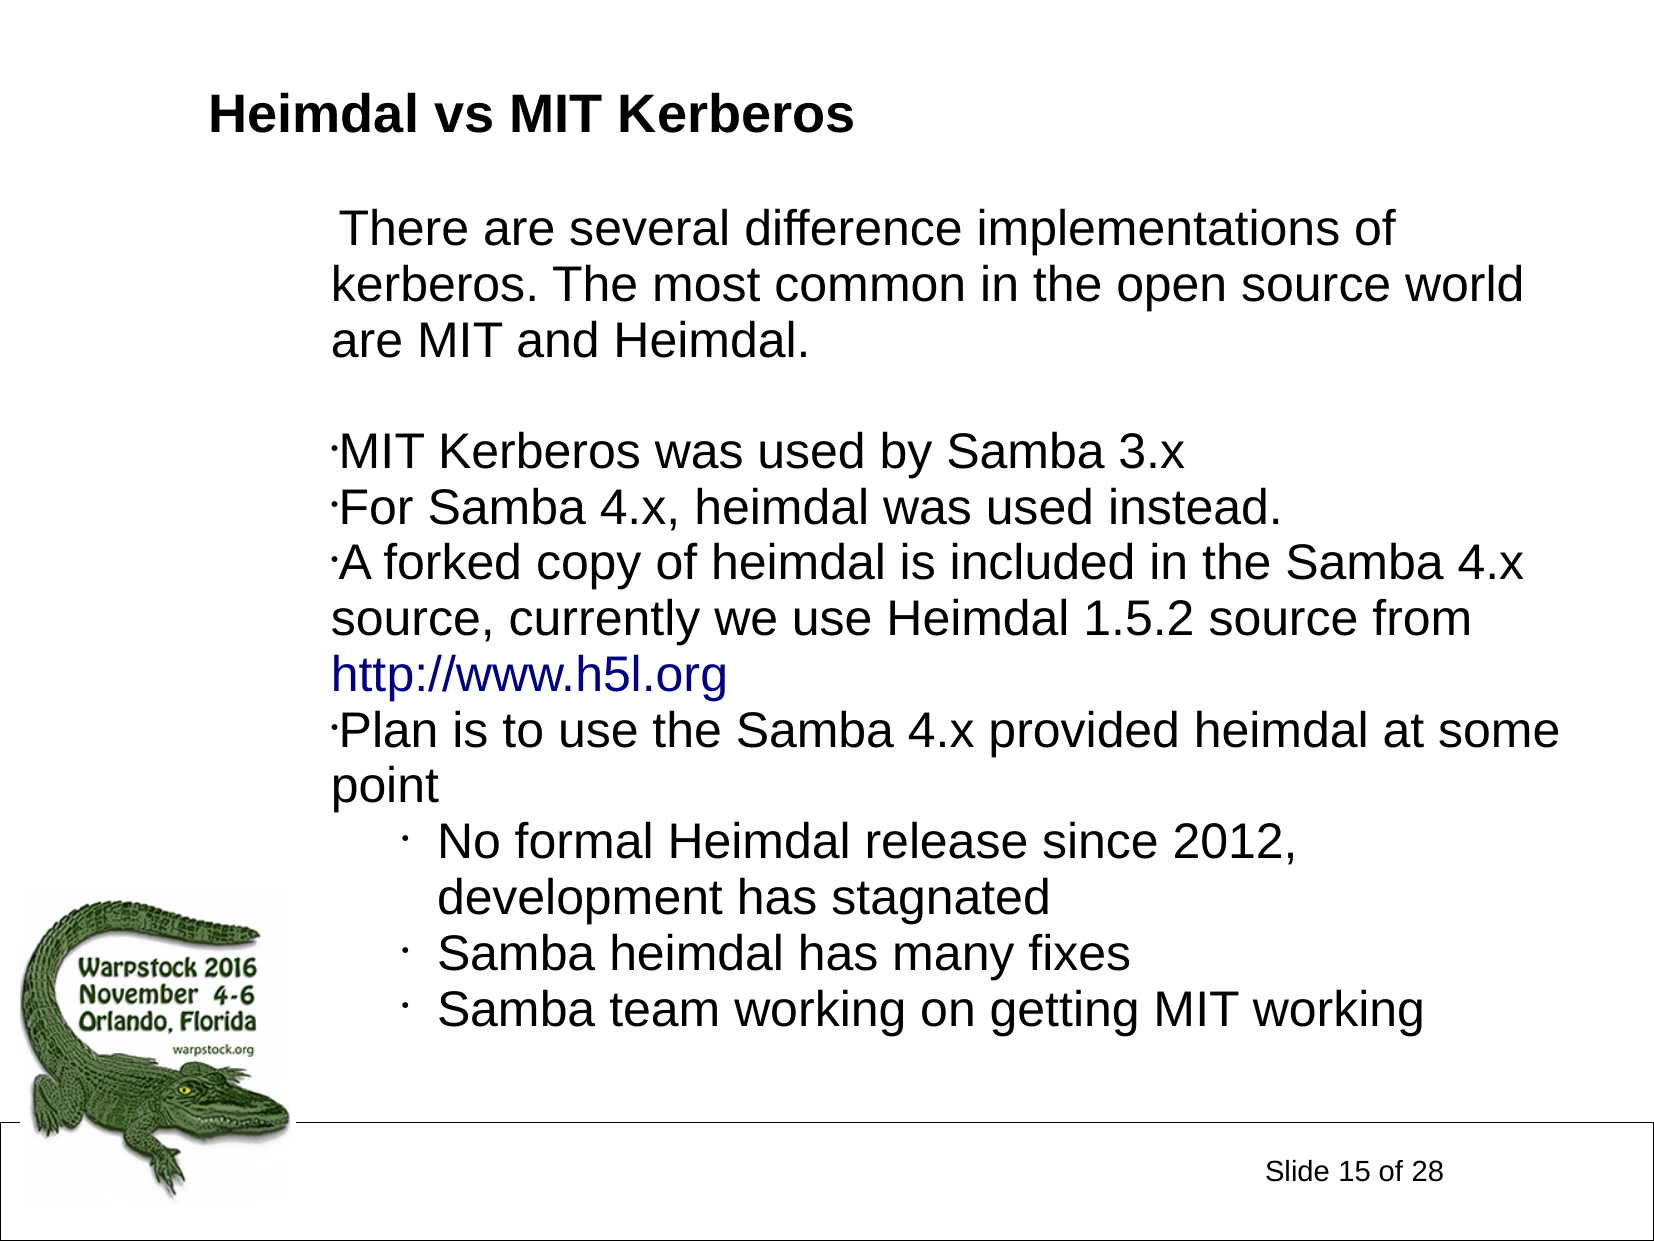

# Heimdal vs MIT Kerberos
There are several difference implementations of kerberos. The most common in the open source world are MIT and Heimdal.
MIT Kerberos was used by Samba 3.x
For Samba 4.x, heimdal was used instead.
A forked copy of heimdal is included in the Samba 4.x source, currently we use Heimdal 1.5.2 source from http://www.h5l.org
Plan is to use the Samba 4.x provided heimdal at some point
No formal Heimdal release since 2012, development has stagnated
Samba heimdal has many fixes
Samba team working on getting MIT working